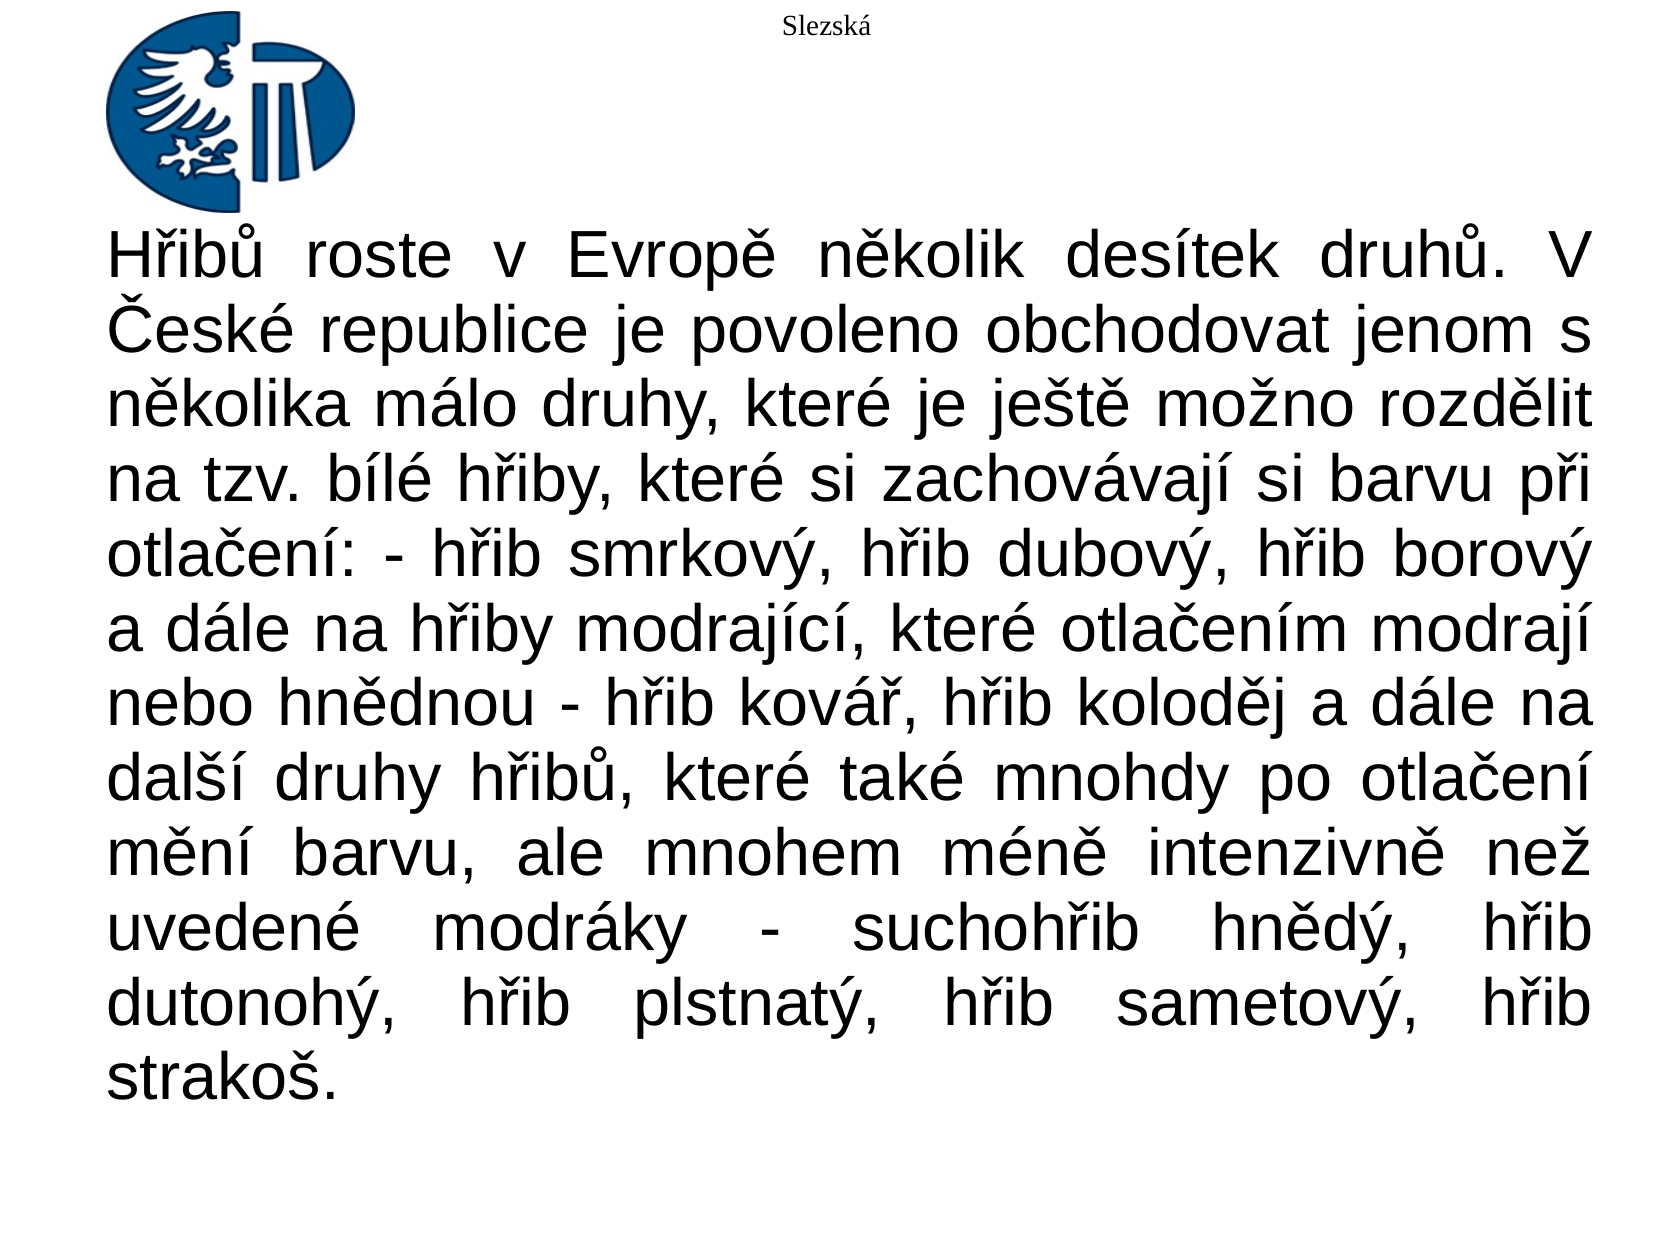

ahoj
# Hřibů roste v Evropě několik desítek druhů. V České republice je povoleno obchodovat jenom s několika málo druhy, které je ještě možno rozdělit na tzv. bílé hřiby, které si zachovávají si barvu při otlačení: - hřib smrkový, hřib dubový, hřib borový a dále na hřiby modrající, které otlačením modrají nebo hnědnou - hřib kovář, hřib koloděj a dále na další druhy hřibů, které také mnohdy po otlačení mění barvu, ale mnohem méně intenzivně než uvedené modráky - suchohřib hnědý, hřib dutonohý, hřib plstnatý, hřib sametový, hřib strakoš.